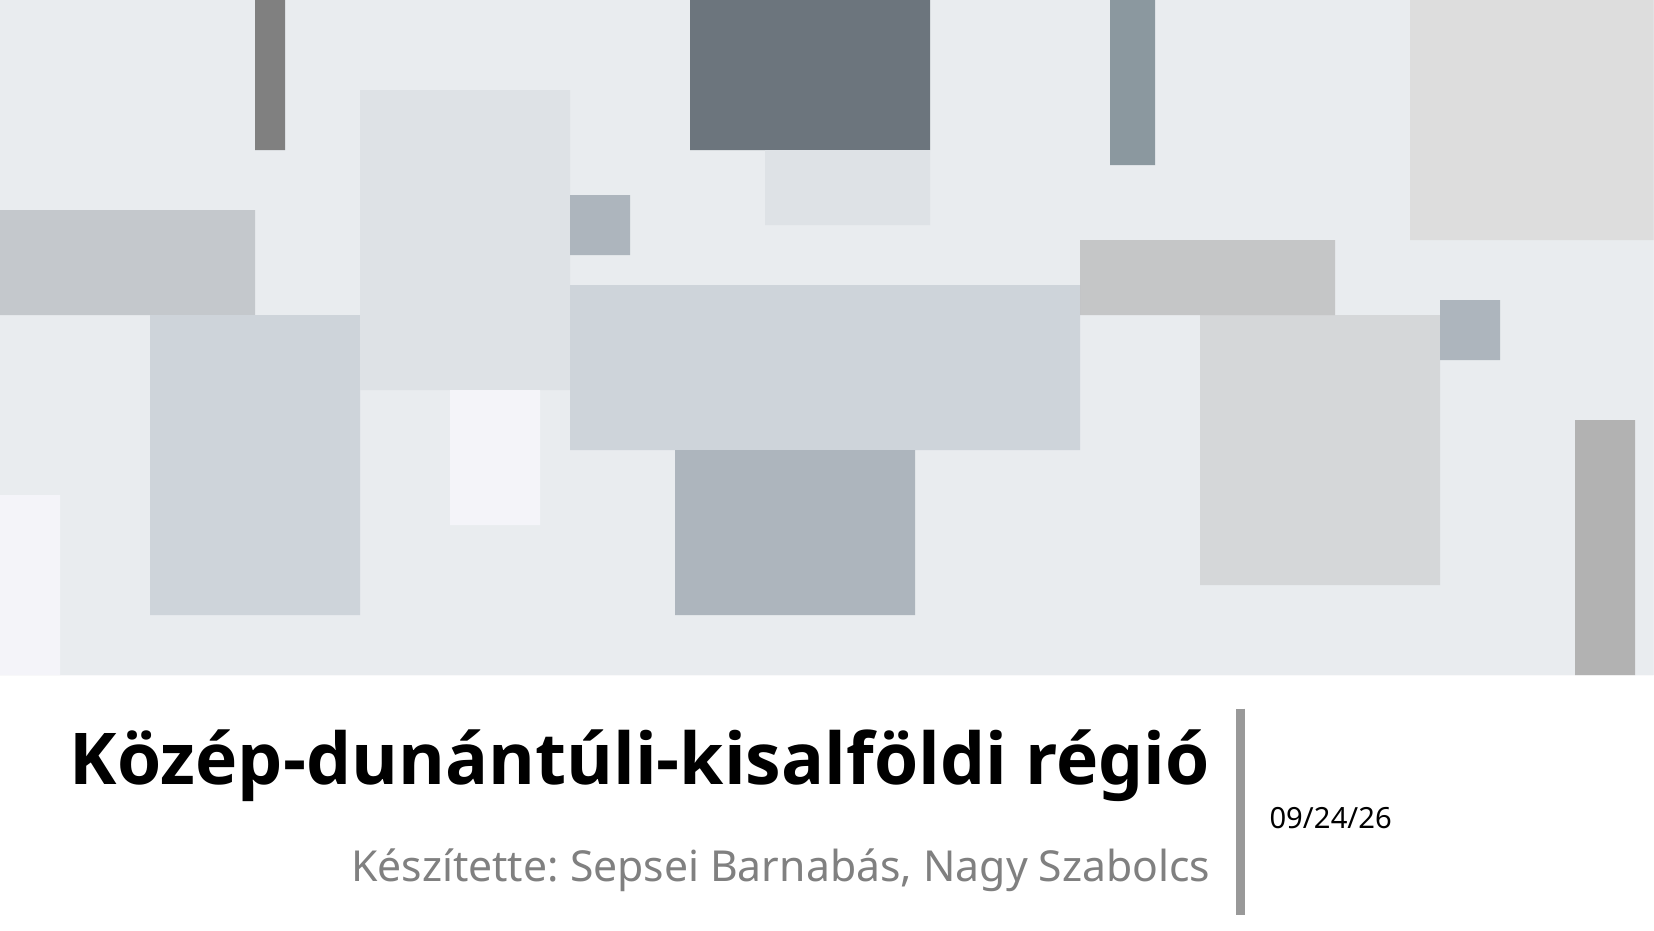

# Közép-dunántúli-kisalföldi régió
Készítette: Sepsei Barnabás, Nagy Szabolcs